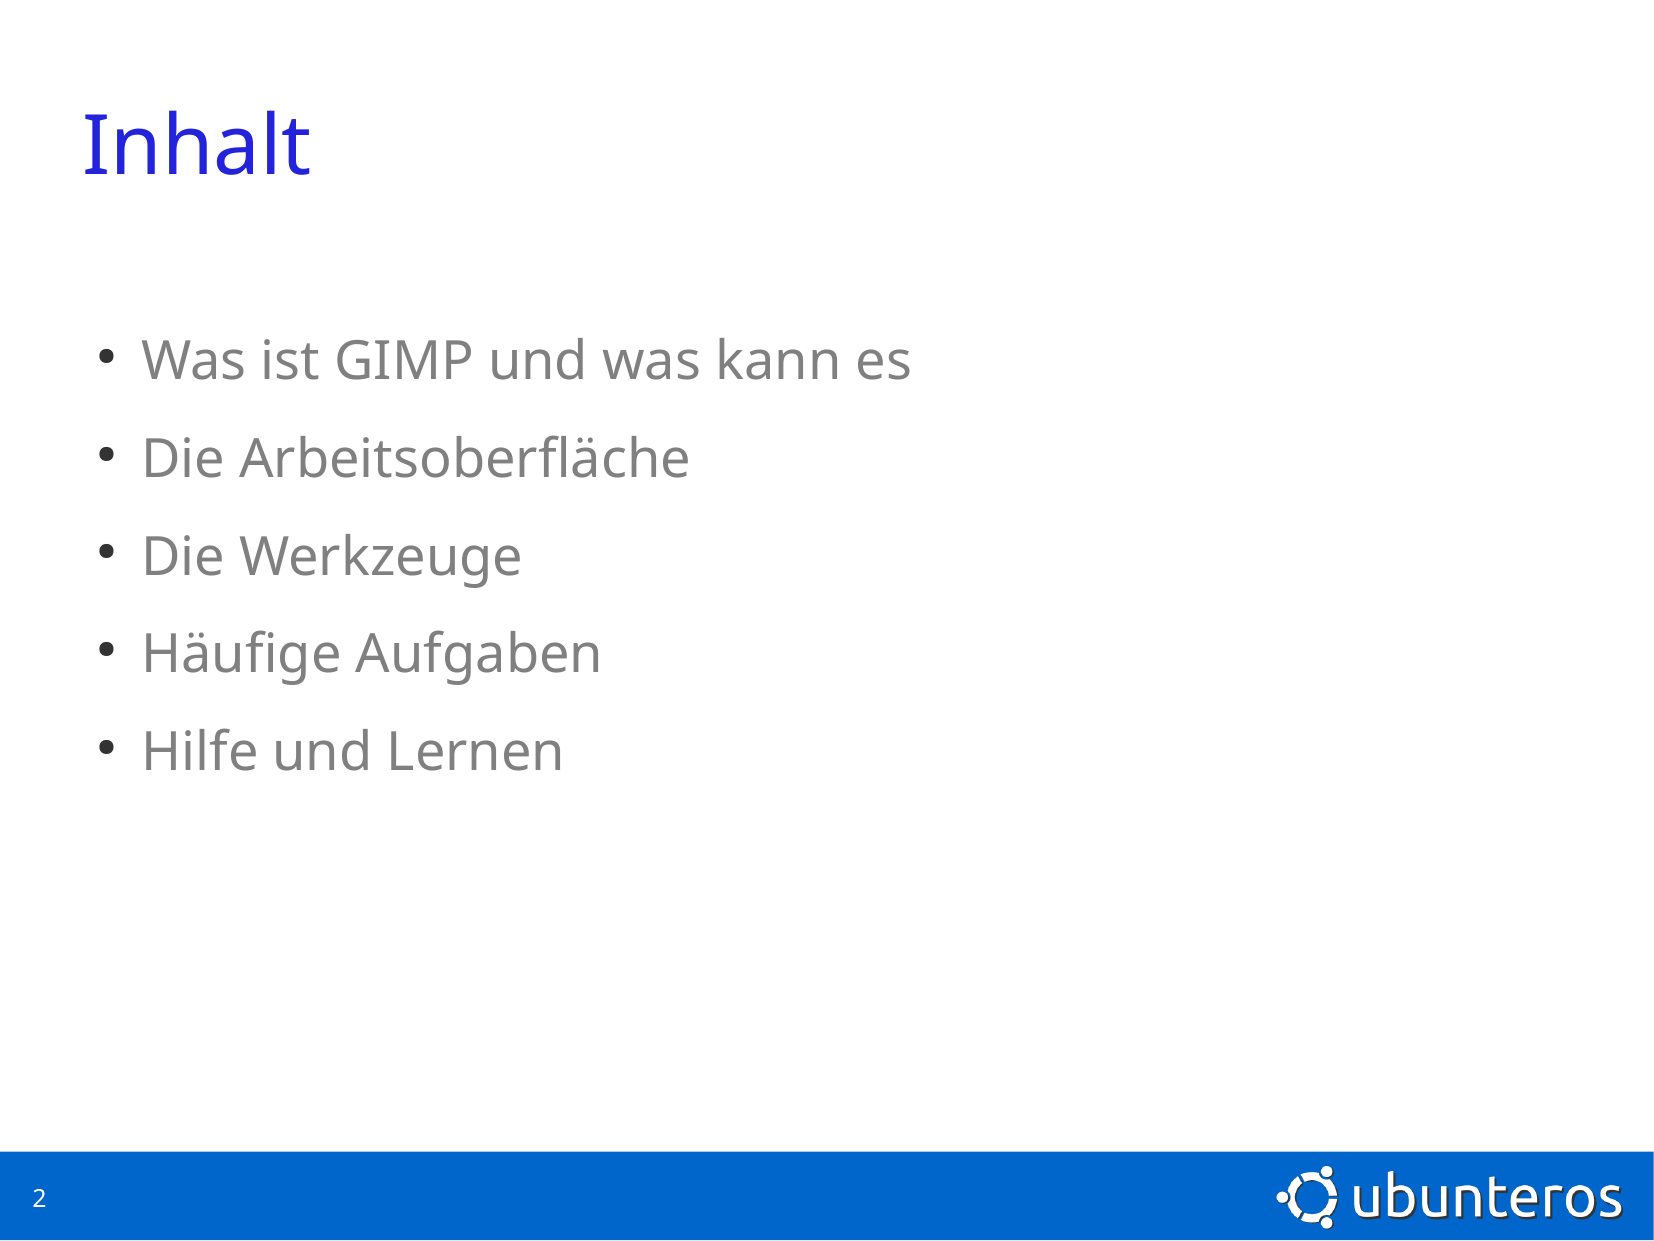

# Inhalt
Was ist GIMP und was kann es
Die Arbeitsoberfläche
Die Werkzeuge
Häufige Aufgaben
Hilfe und Lernen